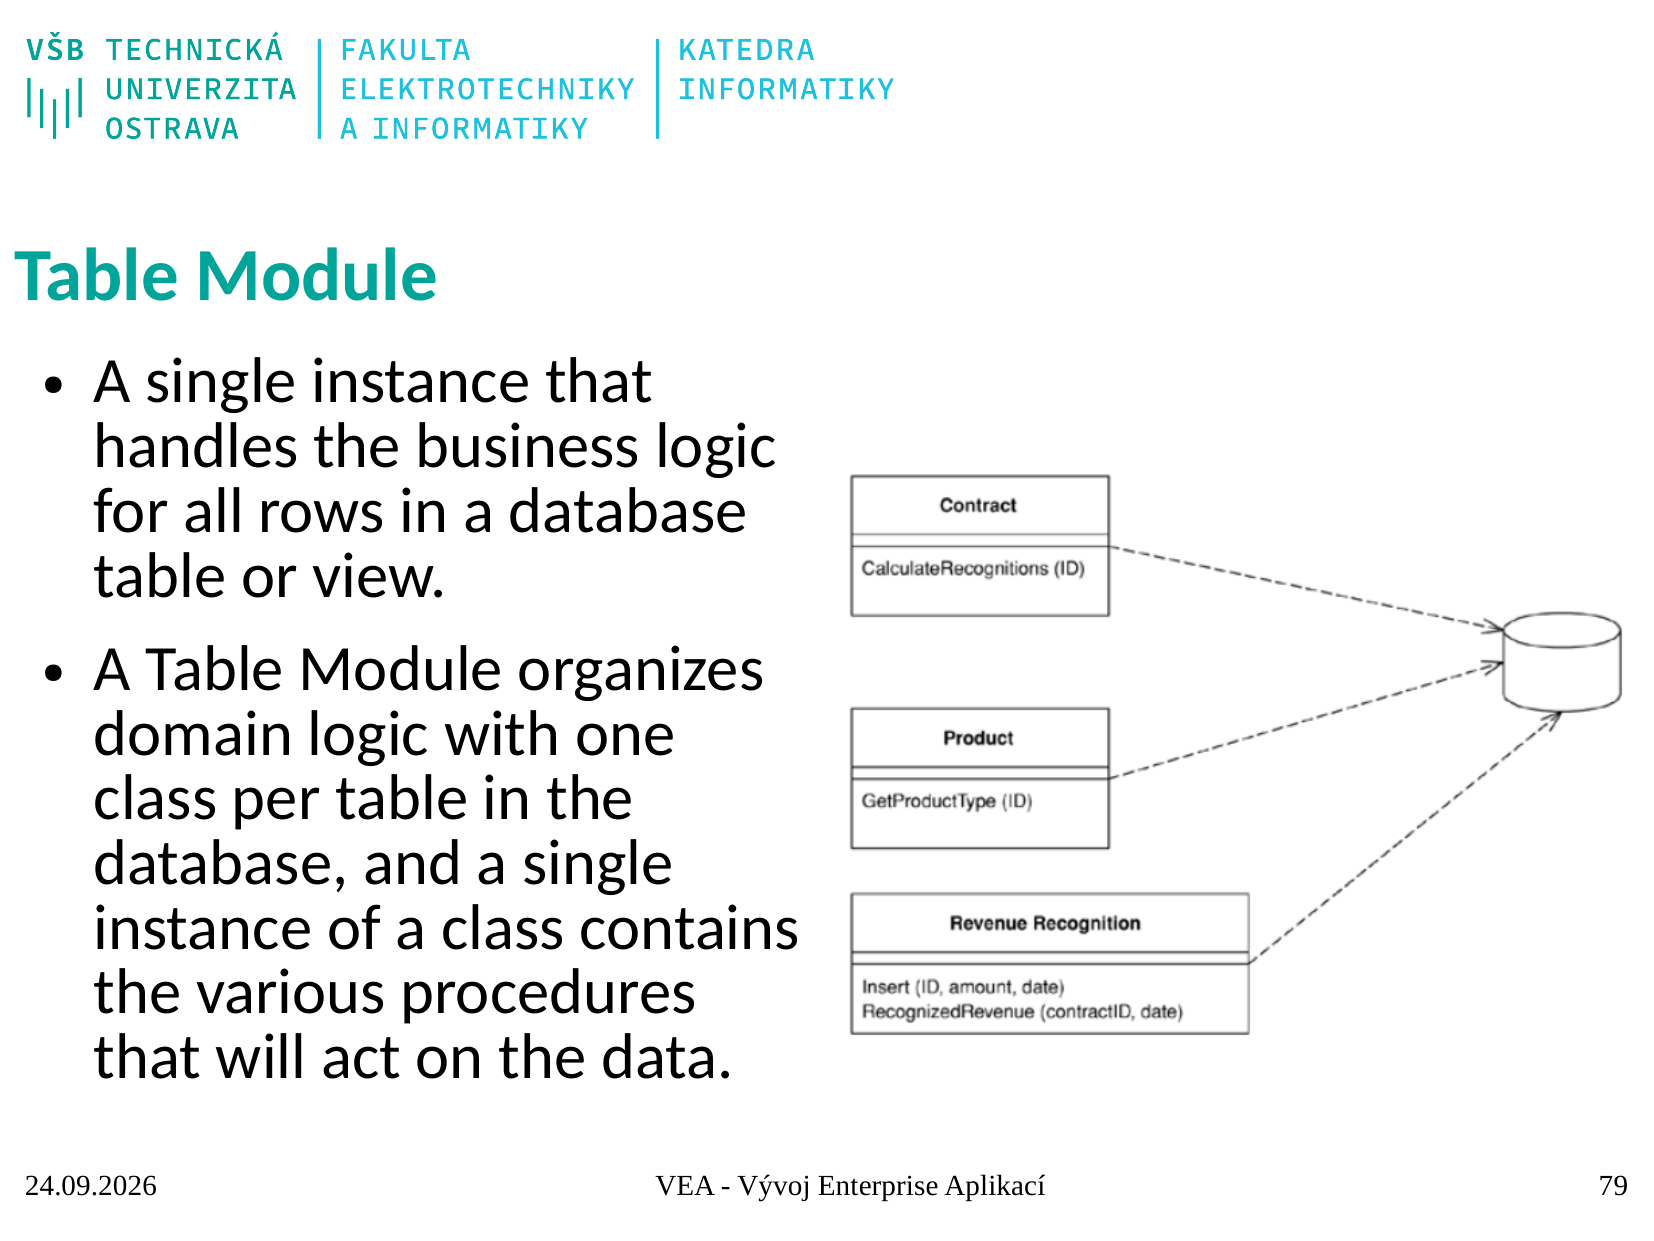

Table Module
# A single instance that handles the business logic for all rows in a database table or view.
A Table Module organizes domain logic with one class per table in the database, and a single instance of a class contains the various procedures that will act on the data.
VEA - Vývoj Enterprise Aplikací
79